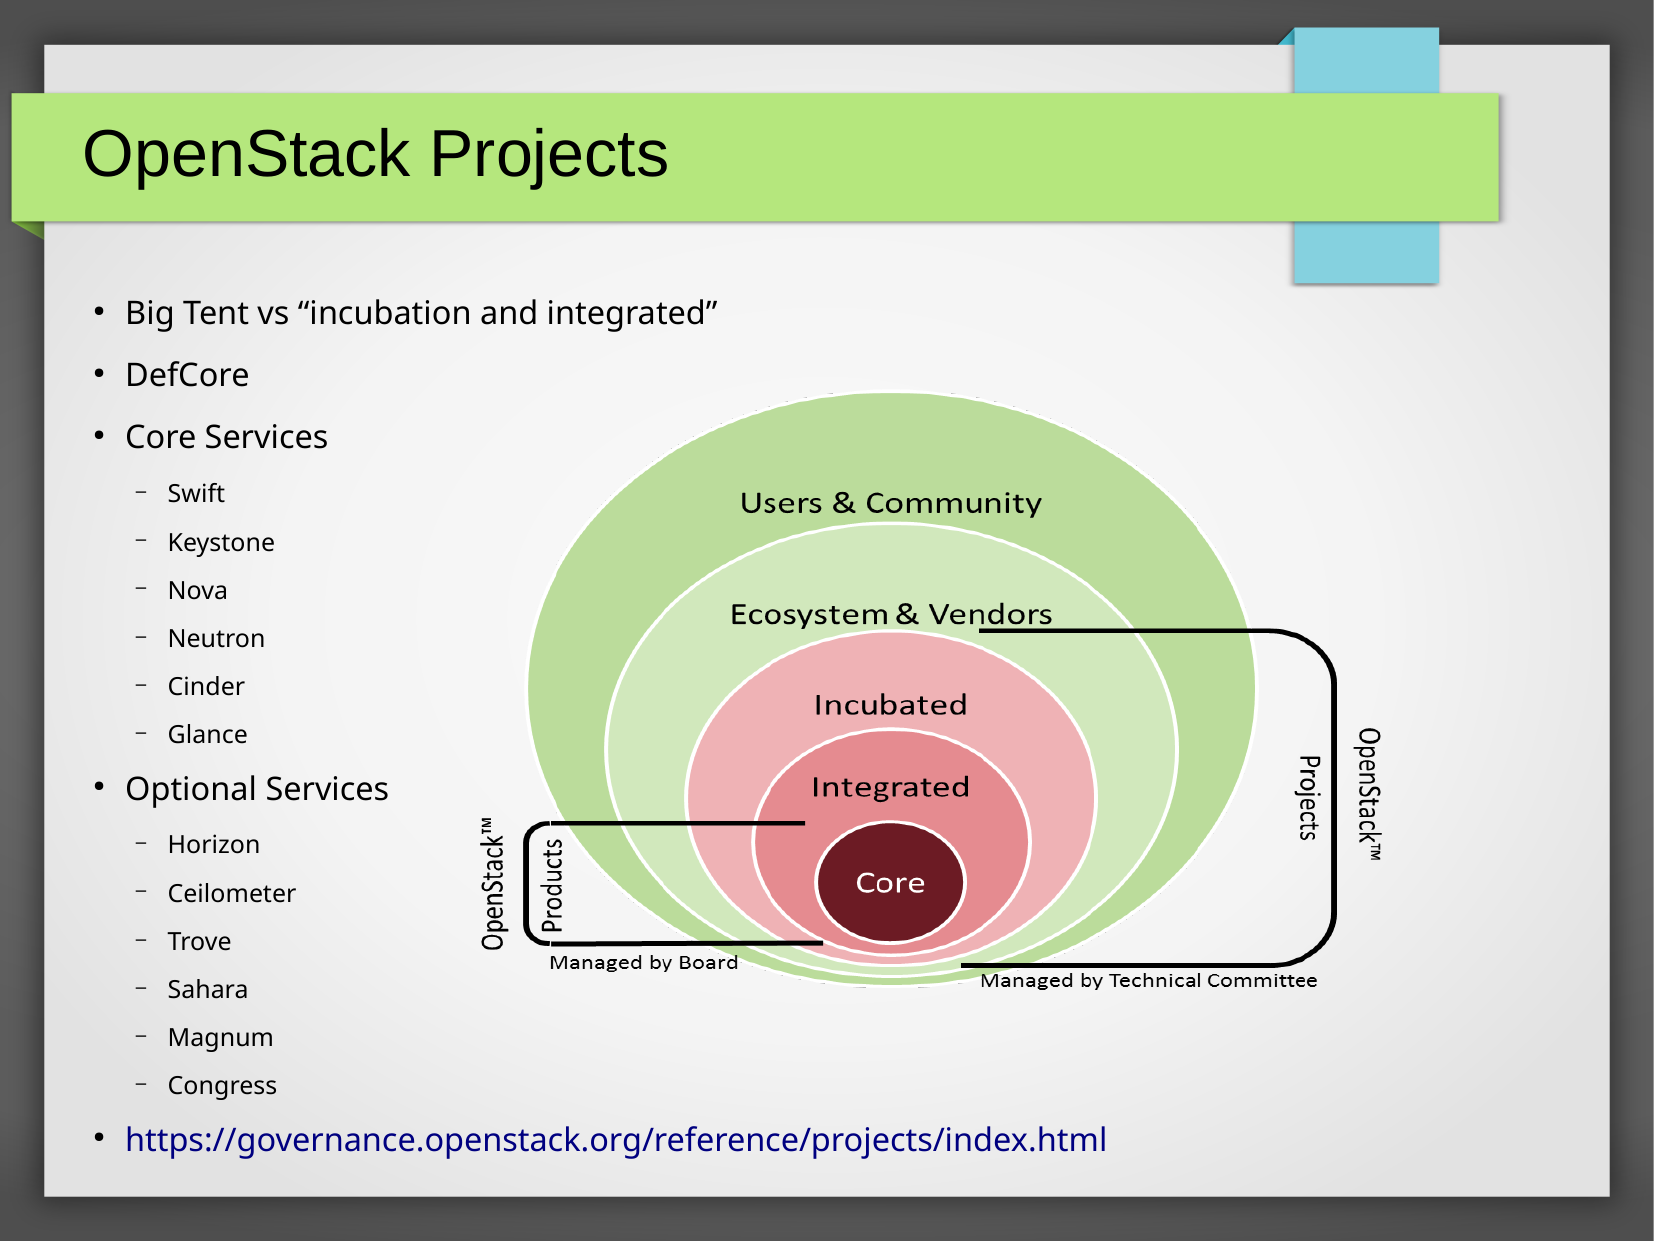

# OpenStack Projects
Big Tent vs “incubation and integrated”
DefCore
Core Services
Swift
Keystone
Nova
Neutron
Cinder
Glance
Optional Services
Horizon
Ceilometer
Trove
Sahara
Magnum
Congress
https://governance.openstack.org/reference/projects/index.html